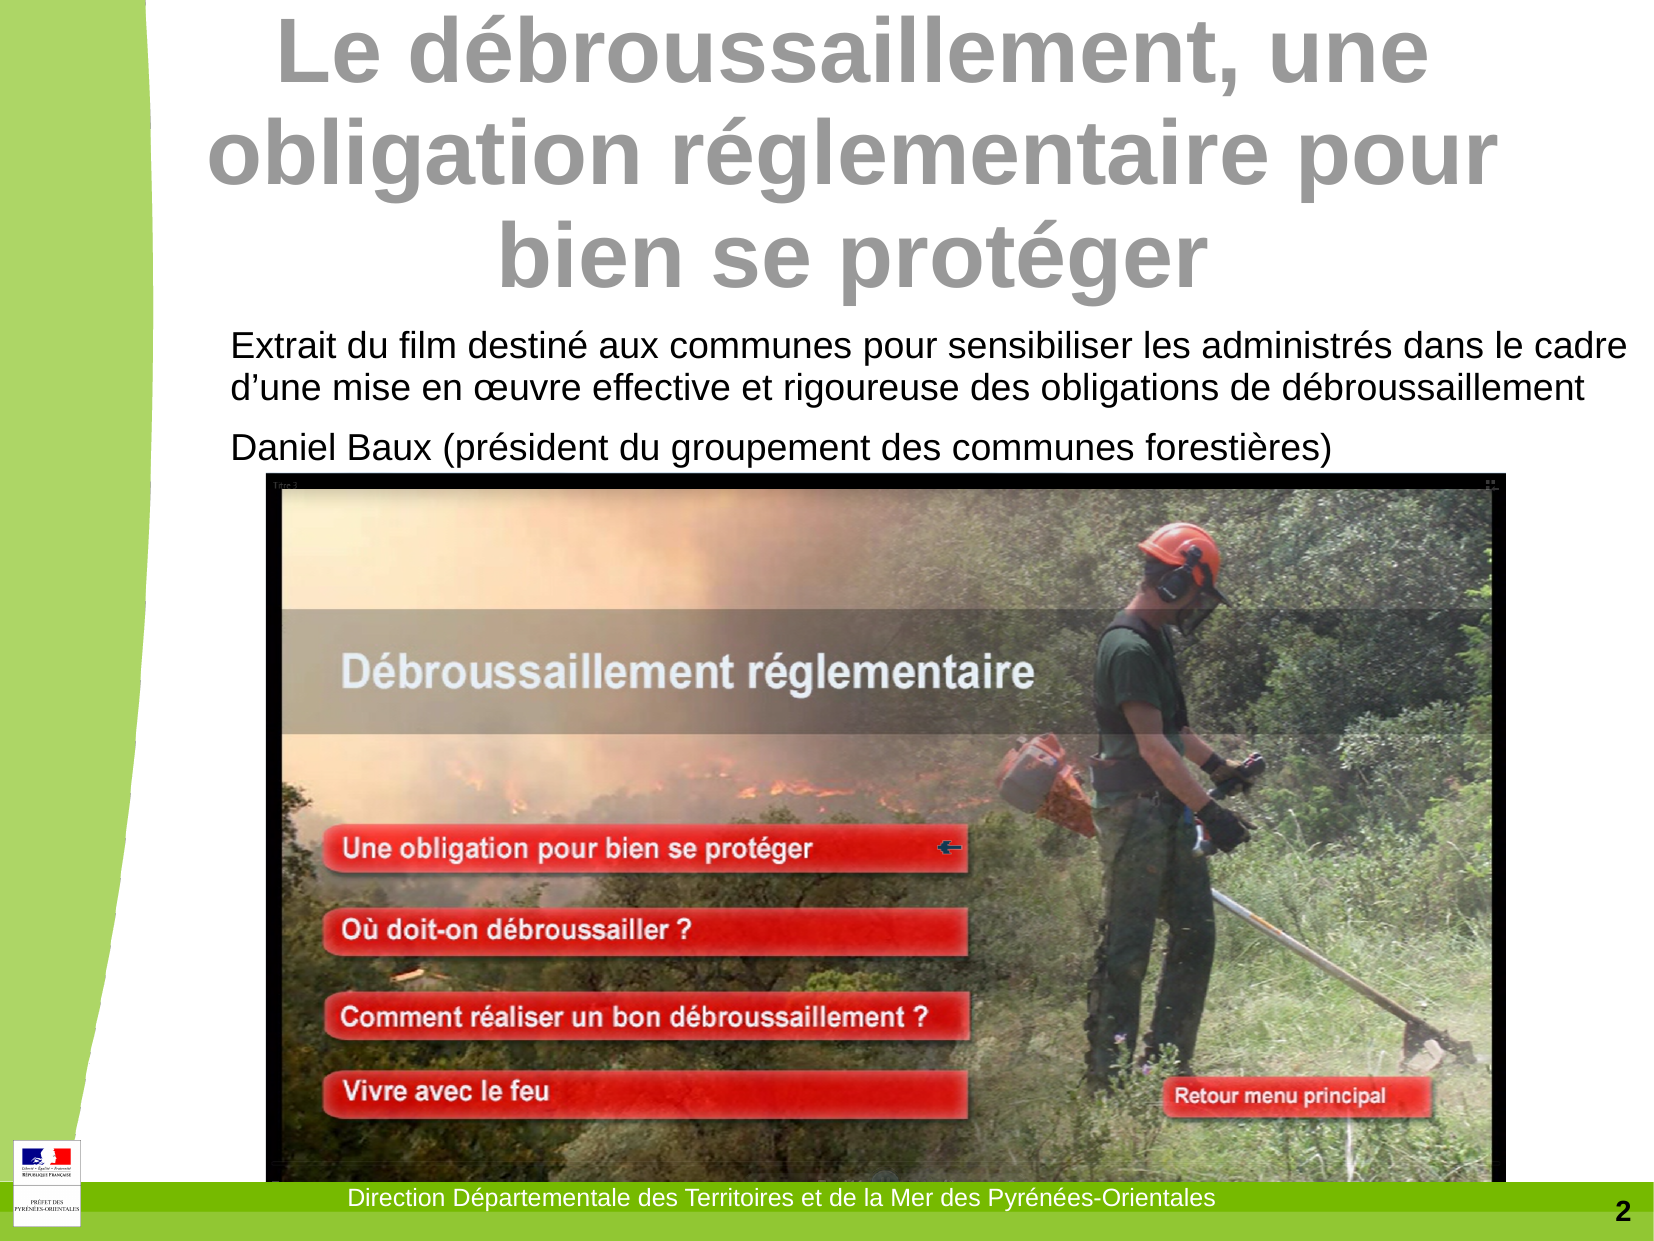

# Le débroussaillement, une obligation réglementaire pour bien se protéger
Extrait du film destiné aux communes pour sensibiliser les administrés dans le cadre d’une mise en œuvre effective et rigoureuse des obligations de débroussaillement
Daniel Baux (président du groupement des communes forestières)
Direction Départementale des Territoires et de la Mer des Pyrénées-Orientales
2